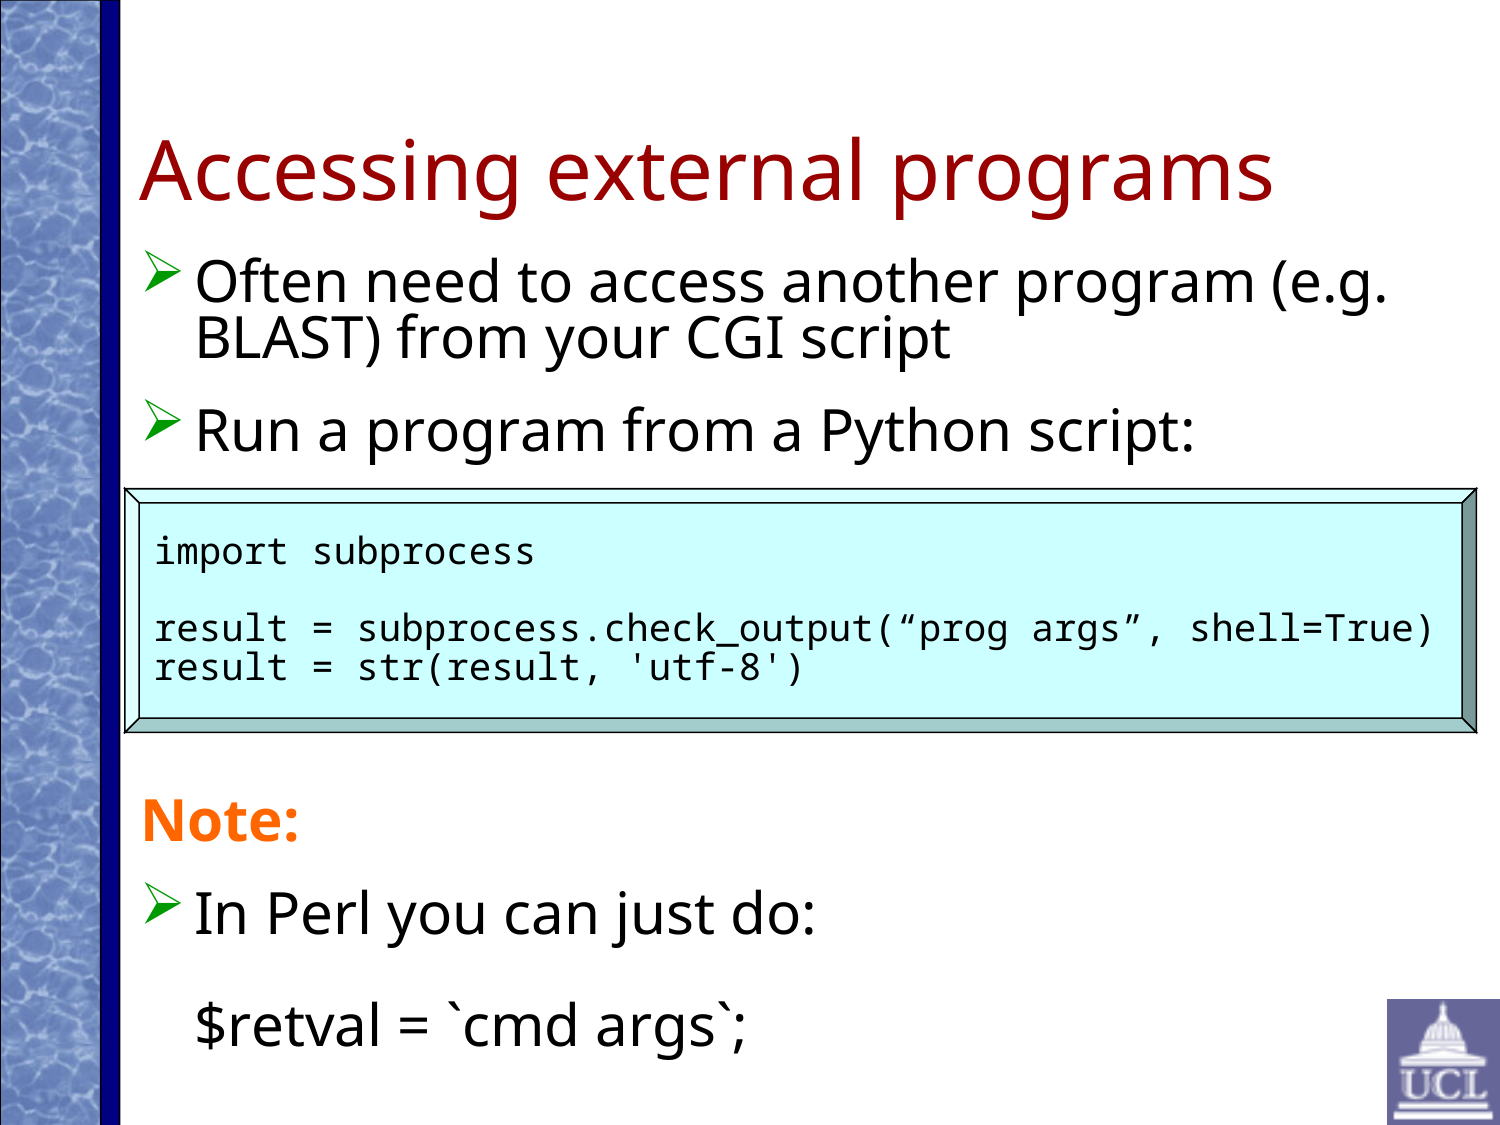

# Accessing external programs
Often need to access another program (e.g. BLAST) from your CGI script
Run a program from a Python script:
Note:
In Perl you can just do:
$retval = `cmd args`;
import subprocess
result = subprocess.check_output(“prog args”, shell=True)
result = str(result, 'utf-8')